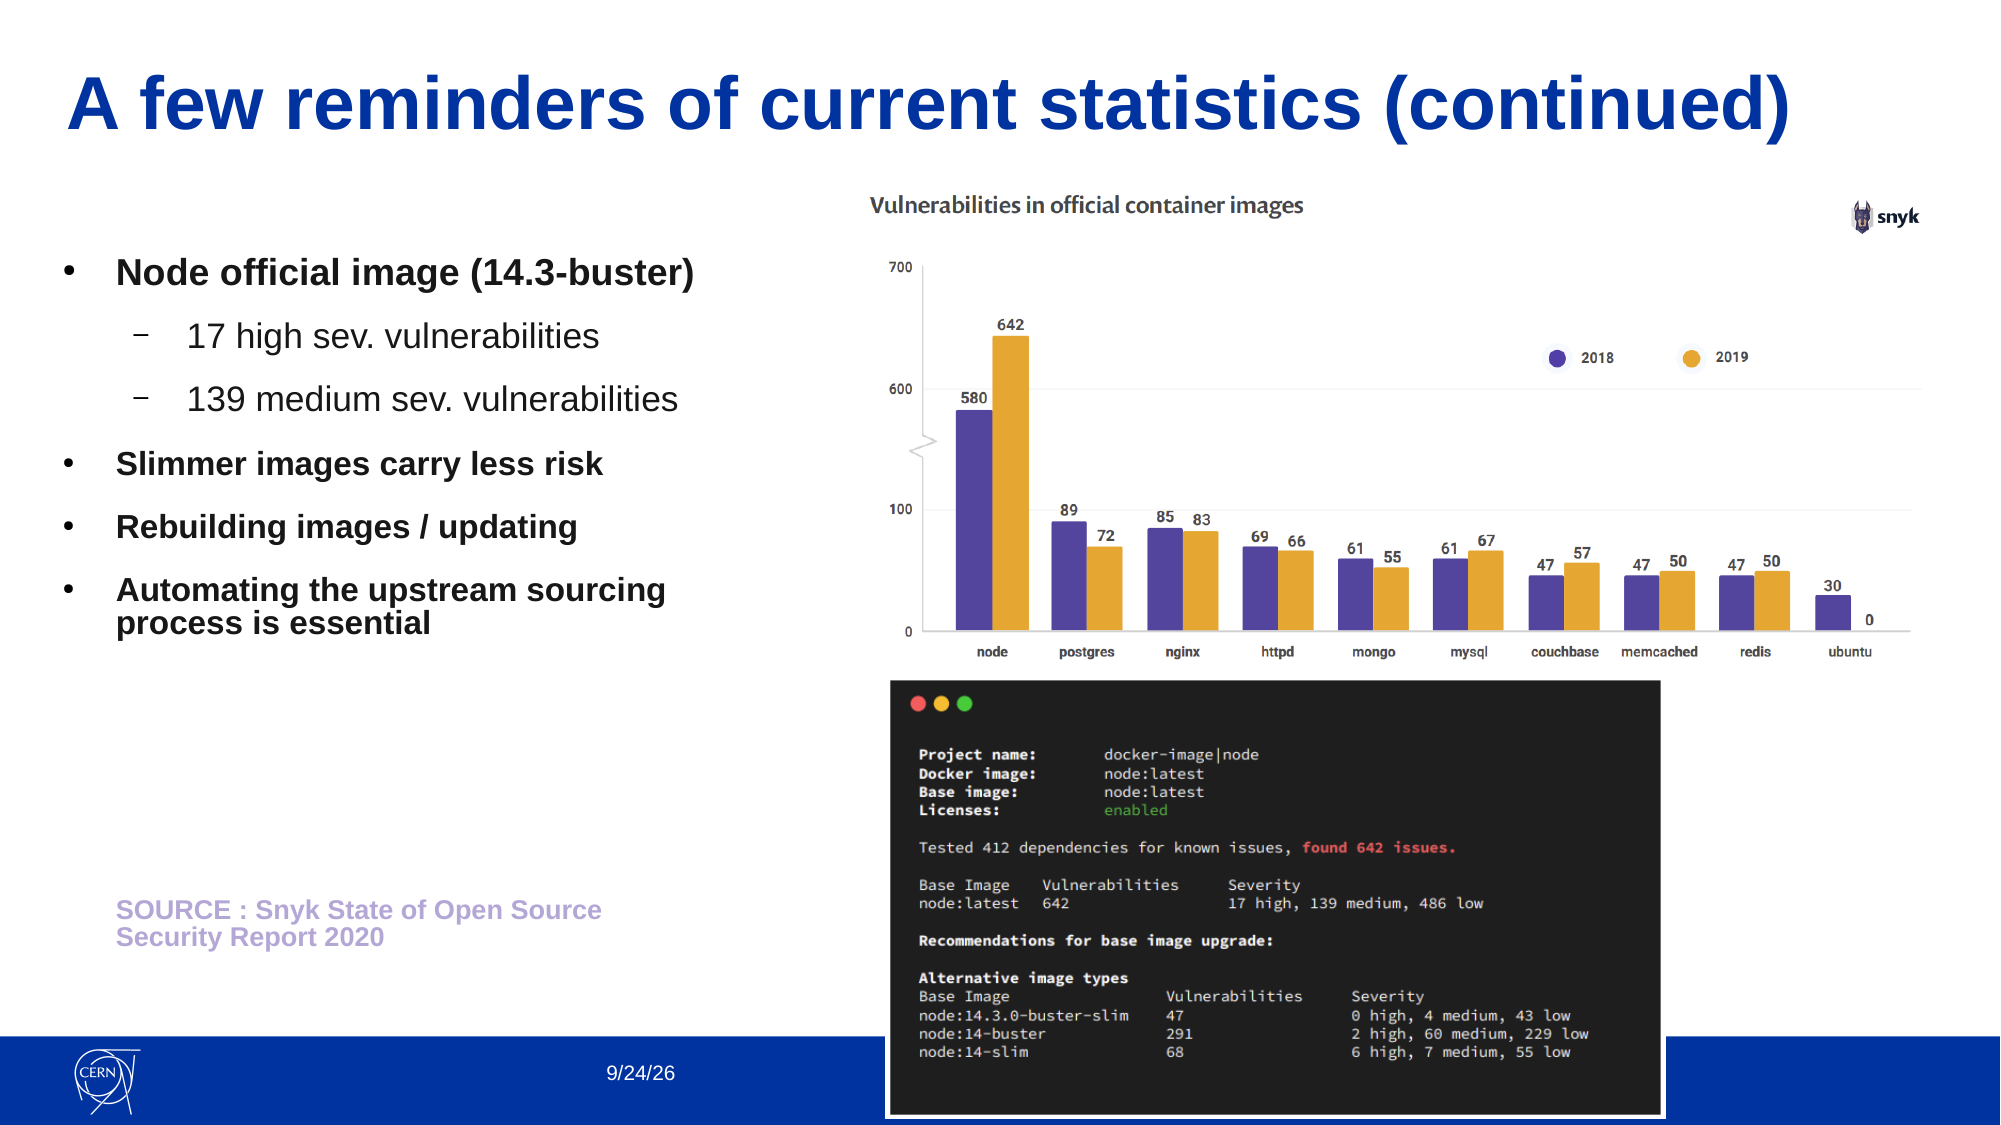

# A few reminders of current statistics (continued)
Node official image (14.3-buster)
17 high sev. vulnerabilities
139 medium sev. vulnerabilities
Slimmer images carry less risk
Rebuilding images / updating
Automating the upstream sourcing process is essential
SOURCE : Snyk State of Open Source Security Report 2020